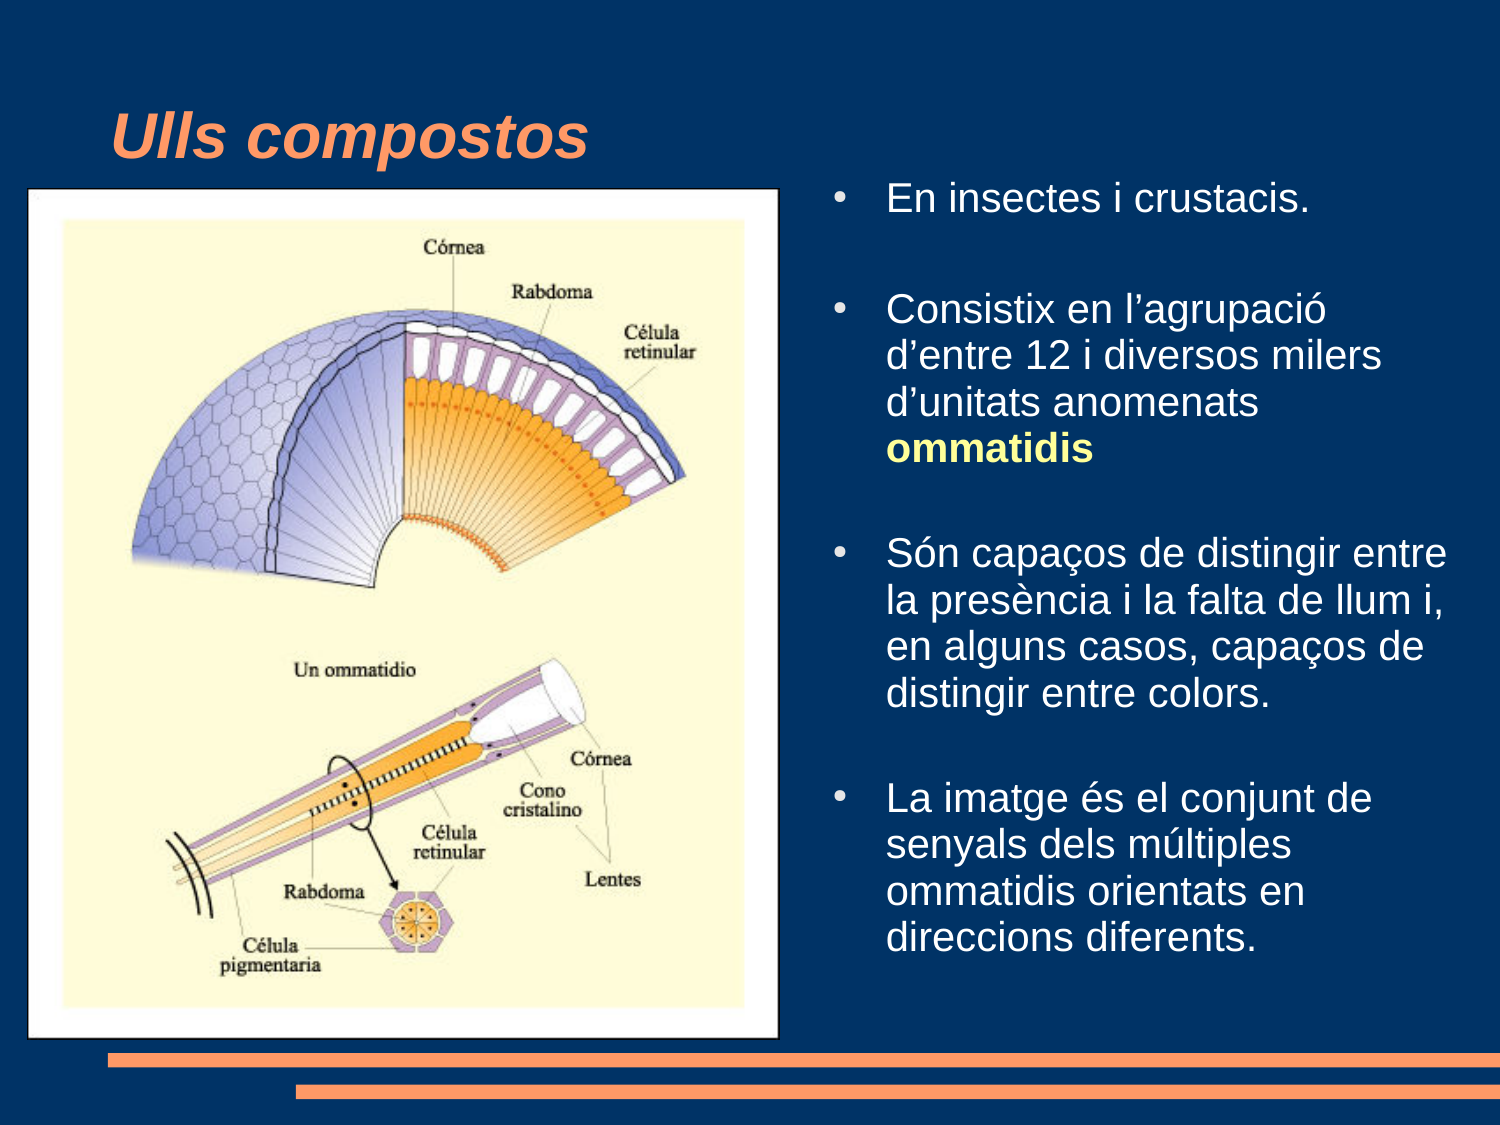

# Ulls compostos
En insectes i crustacis.
Consistix en l’agrupació d’entre 12 i diversos milers d’unitats anomenats ommatidis
Són capaços de distingir entre la presència i la falta de llum i, en alguns casos, capaços de distingir entre colors.
La imatge és el conjunt de senyals dels múltiples ommatidis orientats en direccions diferents.